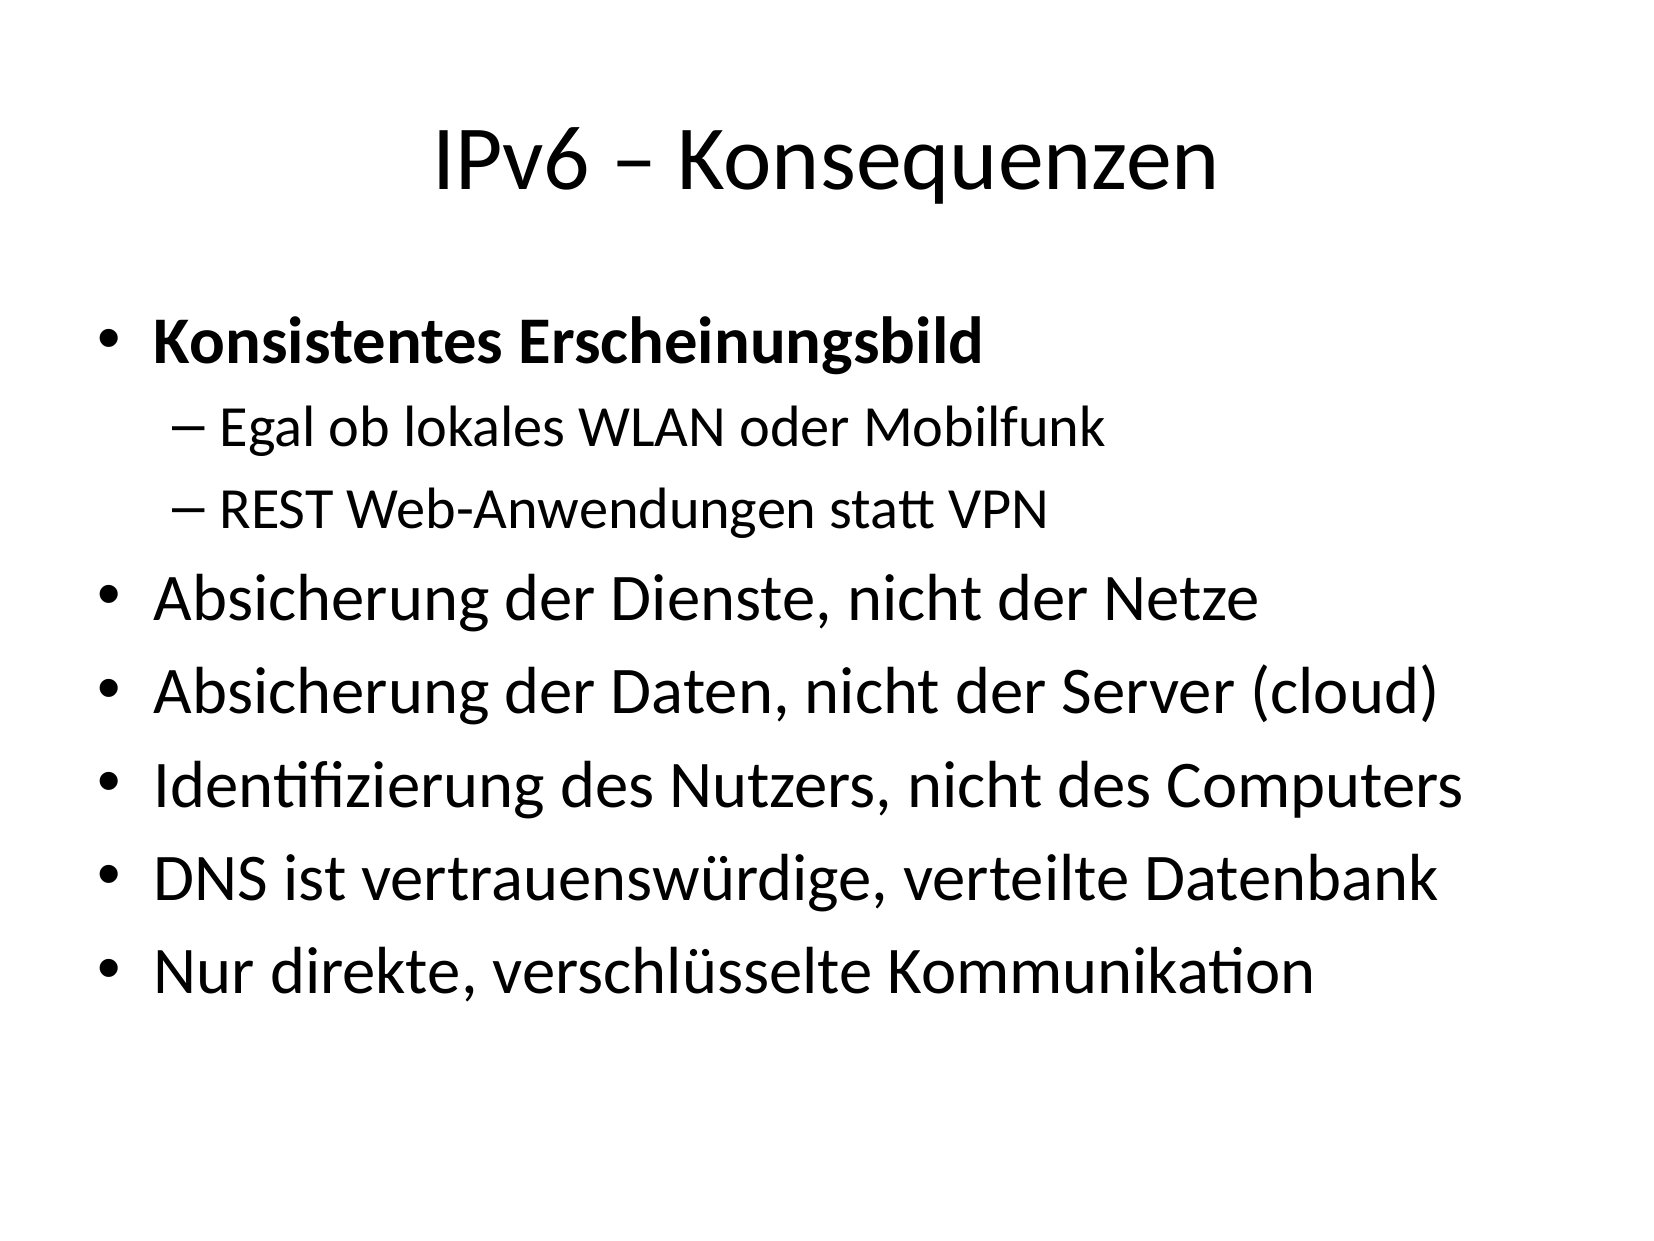

# IPv6 – Konsequenzen
Konsistentes Erscheinungsbild
Egal ob lokales WLAN oder Mobilfunk
REST Web-Anwendungen statt VPN
Absicherung der Dienste, nicht der Netze
Absicherung der Daten, nicht der Server (cloud)
Identifizierung des Nutzers, nicht des Computers
DNS ist vertrauenswürdige, verteilte Datenbank
Nur direkte, verschlüsselte Kommunikation